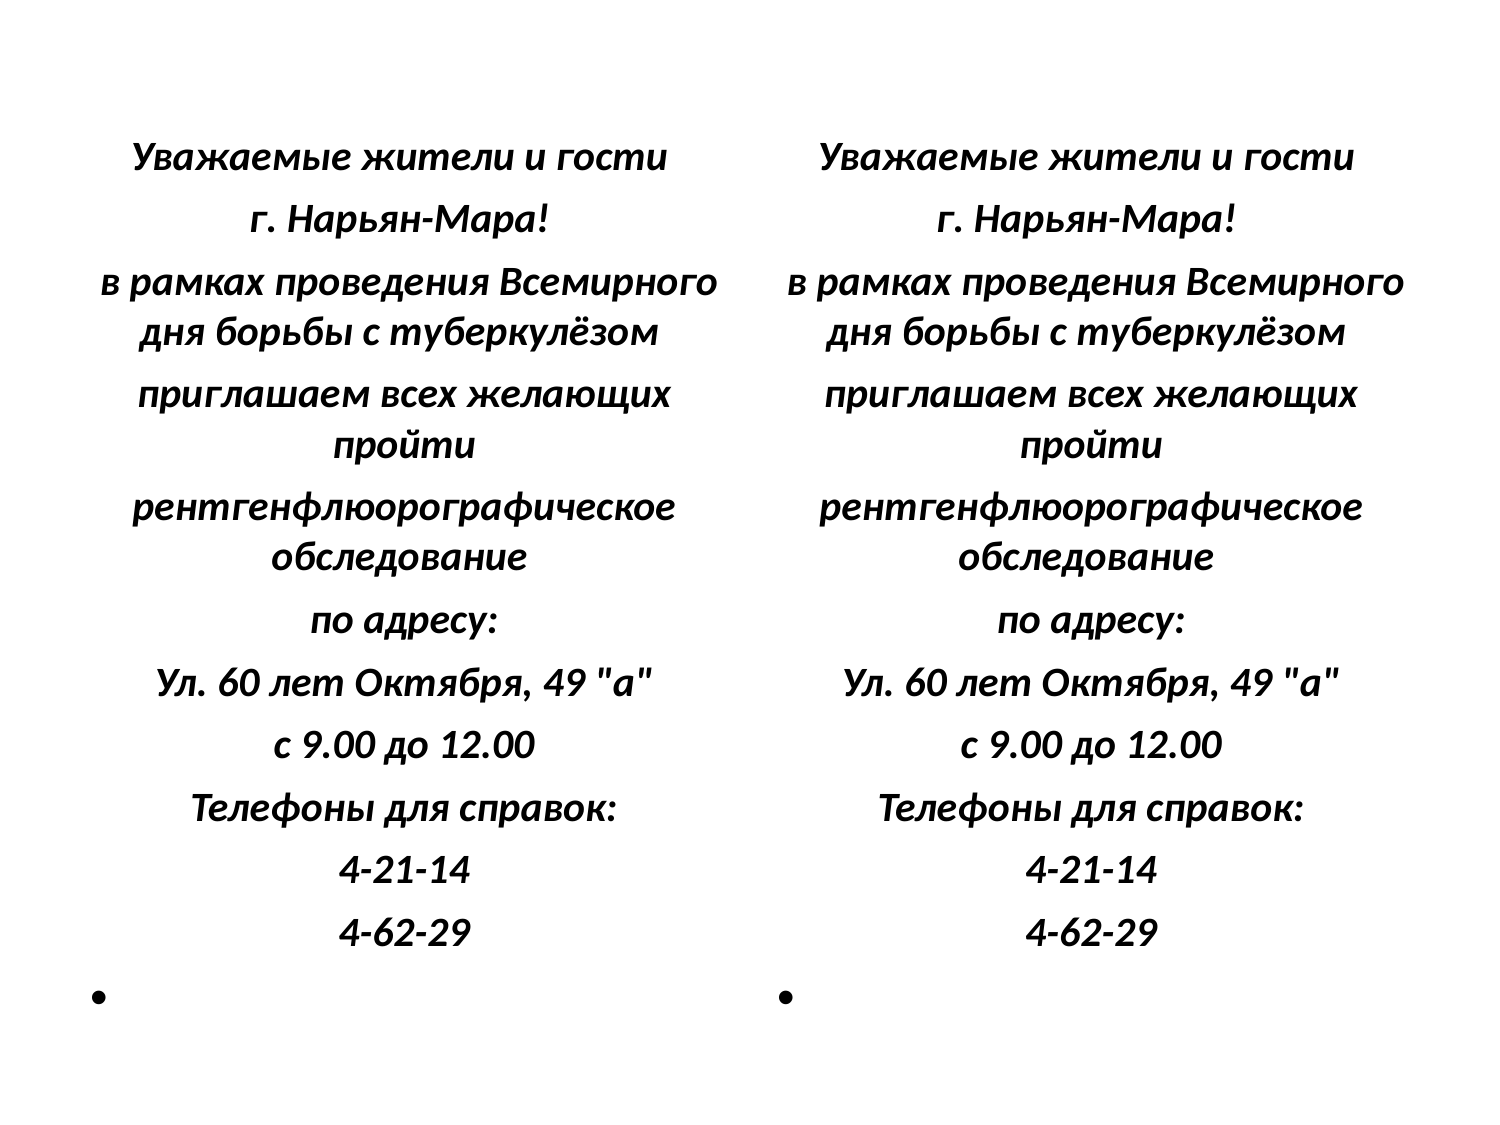

# Уважаемые жители и гости
г. Нарьян-Мара!
 в рамках проведения Всемирного дня борьбы с туберкулёзом
приглашаем всех желающих пройти
рентгенфлюорографическое обследование
по адресу:
Ул. 60 лет Октября, 49 "а"
с 9.00 до 12.00
Телефоны для справок:
4-21-14
4-62-29
Уважаемые жители и гости
г. Нарьян-Мара!
 в рамках проведения Всемирного дня борьбы с туберкулёзом
приглашаем всех желающих пройти
рентгенфлюорографическое обследование
по адресу:
Ул. 60 лет Октября, 49 "а"
с 9.00 до 12.00
Телефоны для справок:
4-21-14
4-62-29